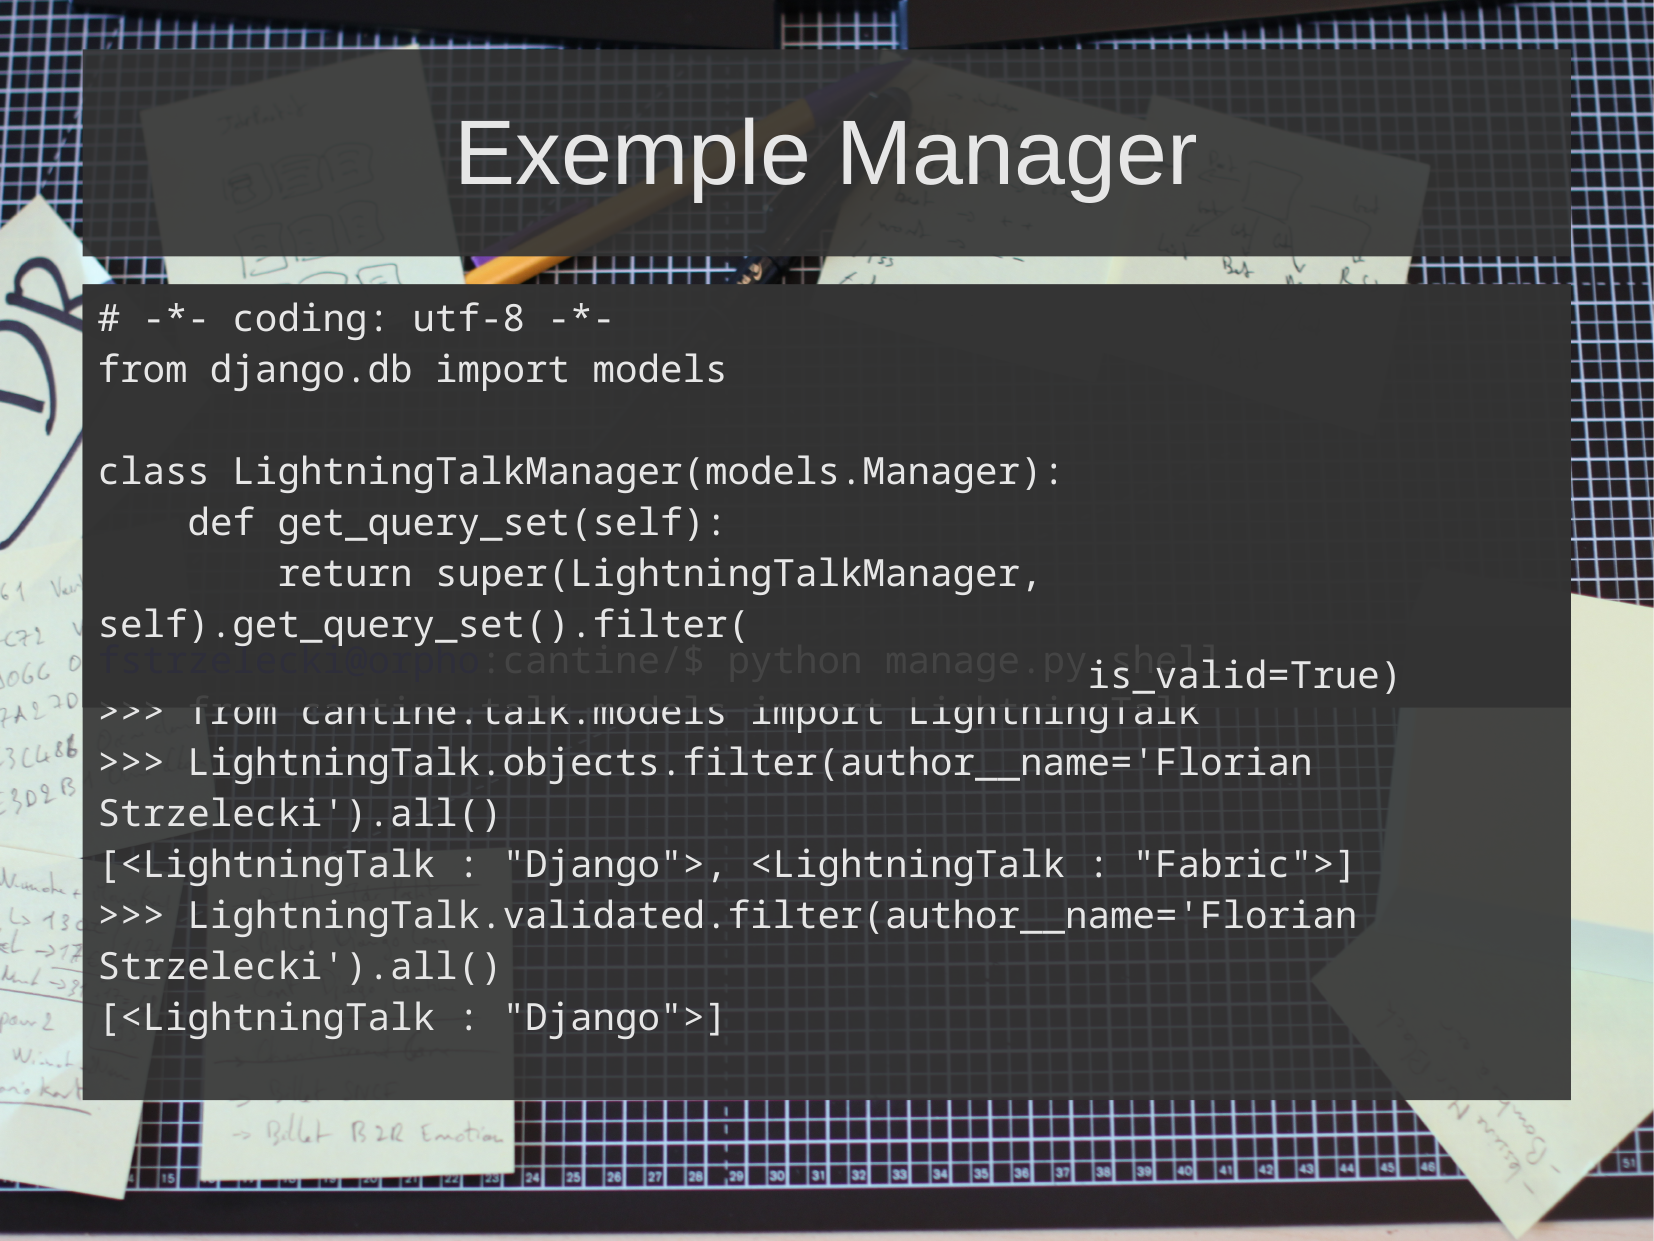

# Exemple Manager
# -*- coding: utf-8 -*-
from django.db import models
class LightningTalkManager(models.Manager):
 def get_query_set(self):
 return super(LightningTalkManager, self).get_query_set().filter(
 is_valid=True)
# -*- coding: utf-8 -*-
from django.db import models
class LightningTalkManager(models.Manager):
 def get_query_set(self):
 return super(LightningTalkManager, self).get_query_set().filter(
 is_valid=True)
fstrzelecki@orpho:cantine/$ python manage.py shell
>>> from cantine.talk.models import LightningTalk
>>> LightningTalk.objects.filter(author__name='Florian Strzelecki').all()
[<LightningTalk : "Django">, <LightningTalk : "Fabric">]
>>> LightningTalk.validated.filter(author__name='Florian Strzelecki').all()
[<LightningTalk : "Django">]